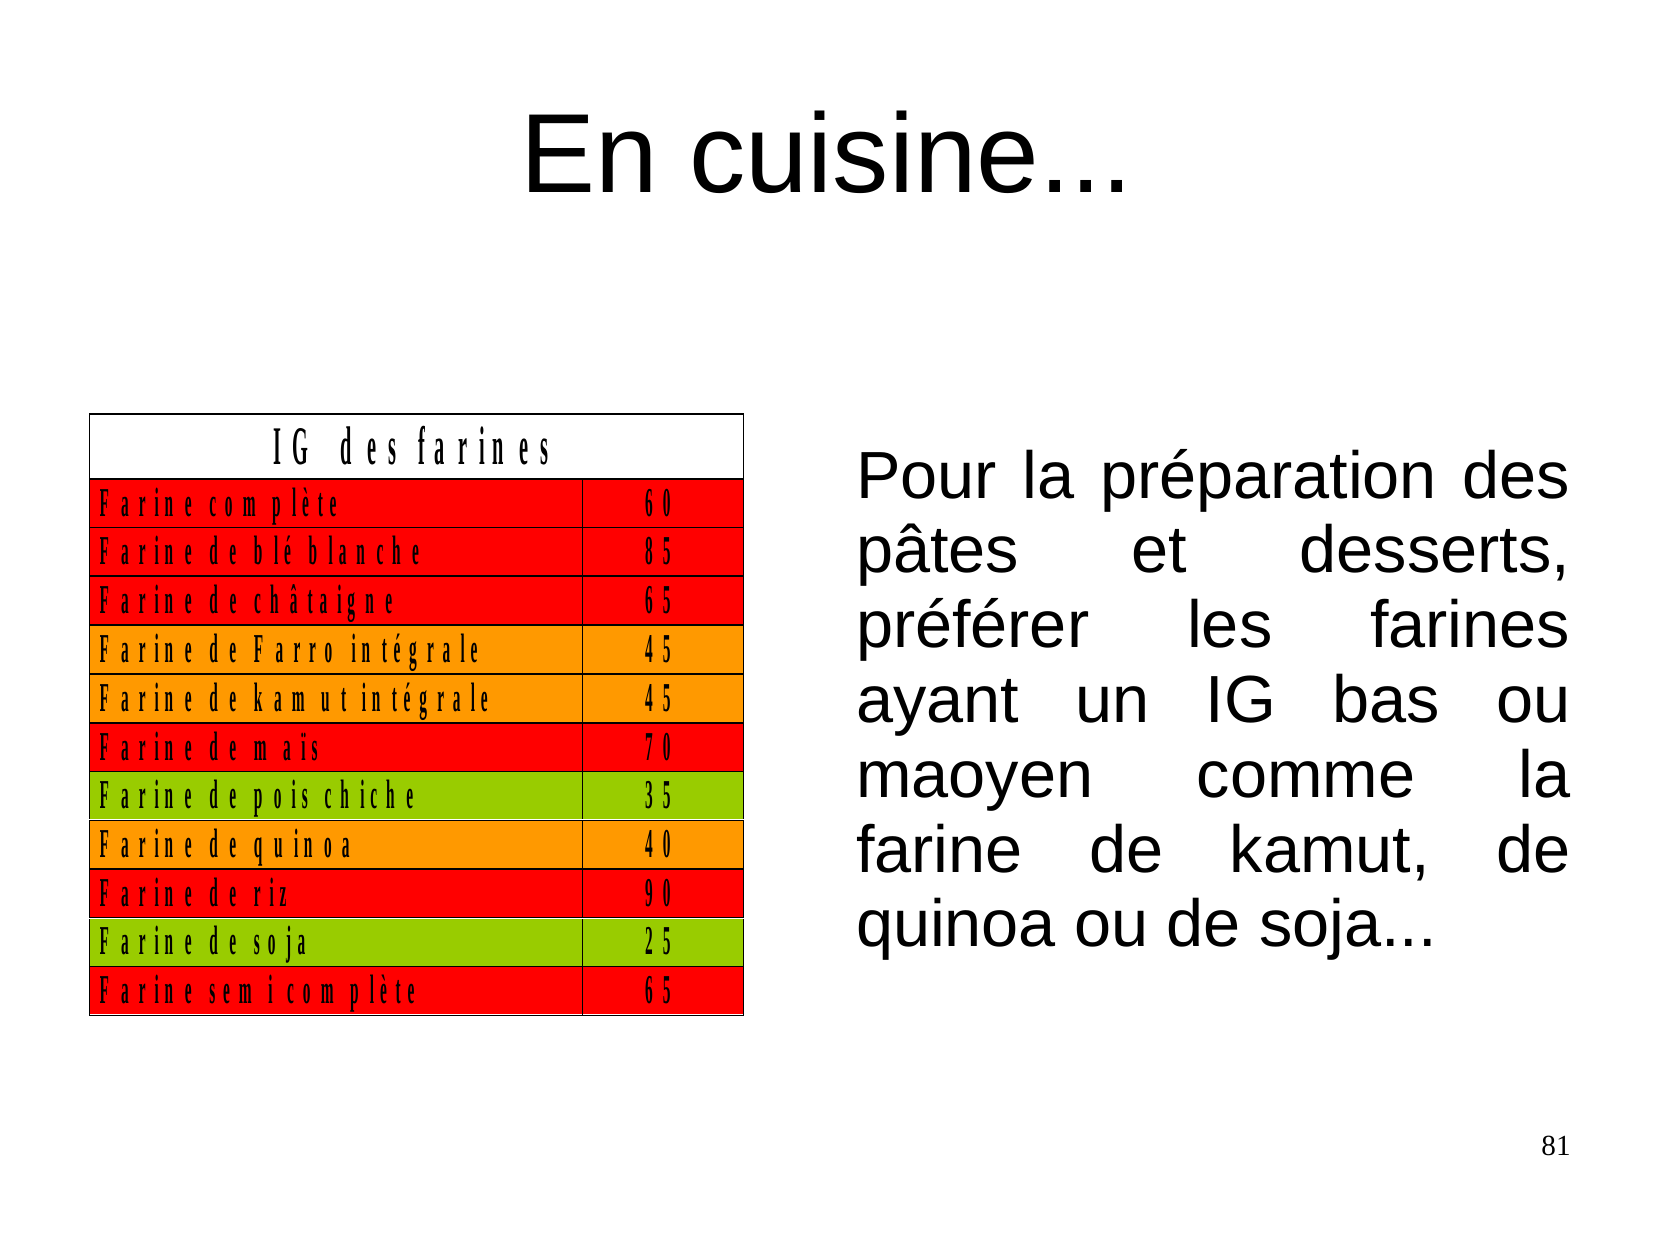

# En cuisine...
Pour la préparation des pâtes et desserts, préférer les farines ayant un IG bas ou maoyen comme la farine de kamut, de quinoa ou de soja...
81